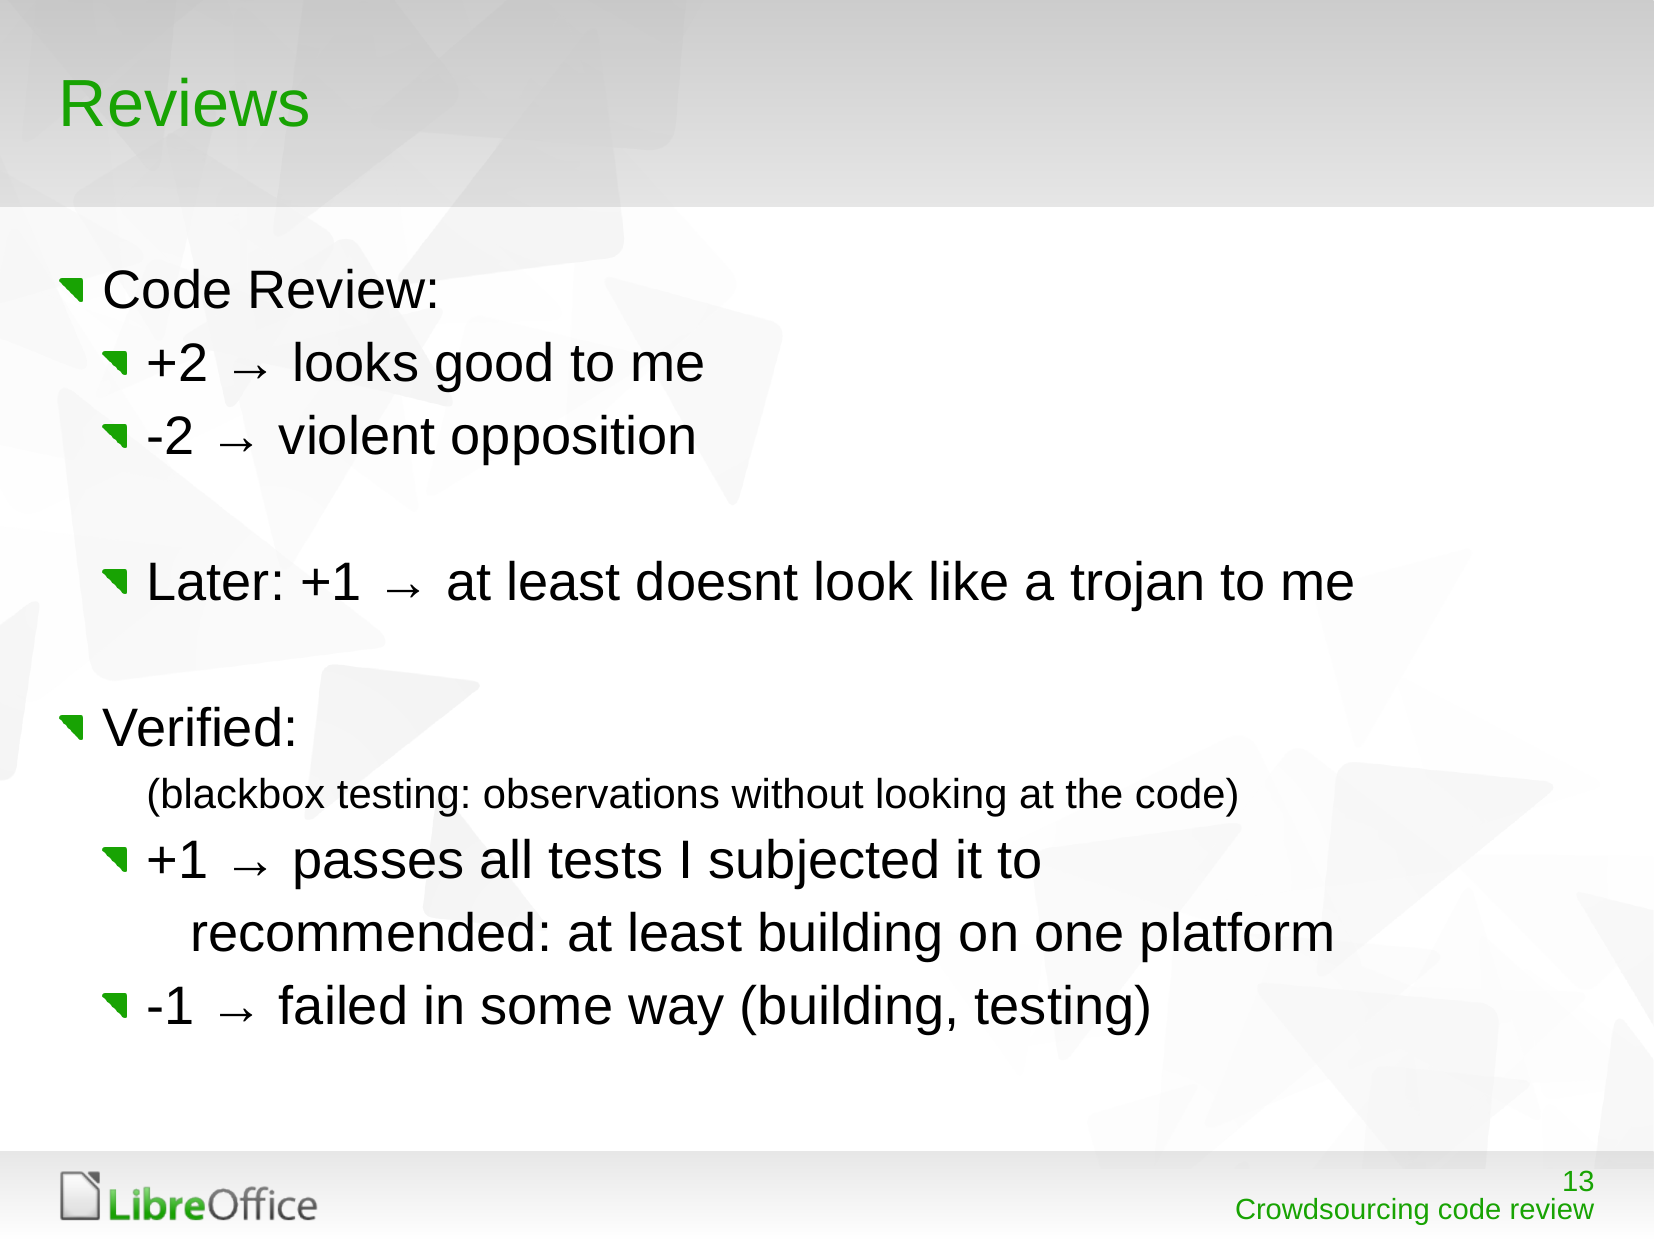

# Reviews
Code Review:
+2 → looks good to me
-2 → violent opposition
Later: +1 → at least doesnt look like a trojan to me
Verified:
(blackbox testing: observations without looking at the code)
+1 → passes all tests I subjected it to
recommended: at least building on one platform
-1 → failed in some way (building, testing)
13
Crowdsourcing code review